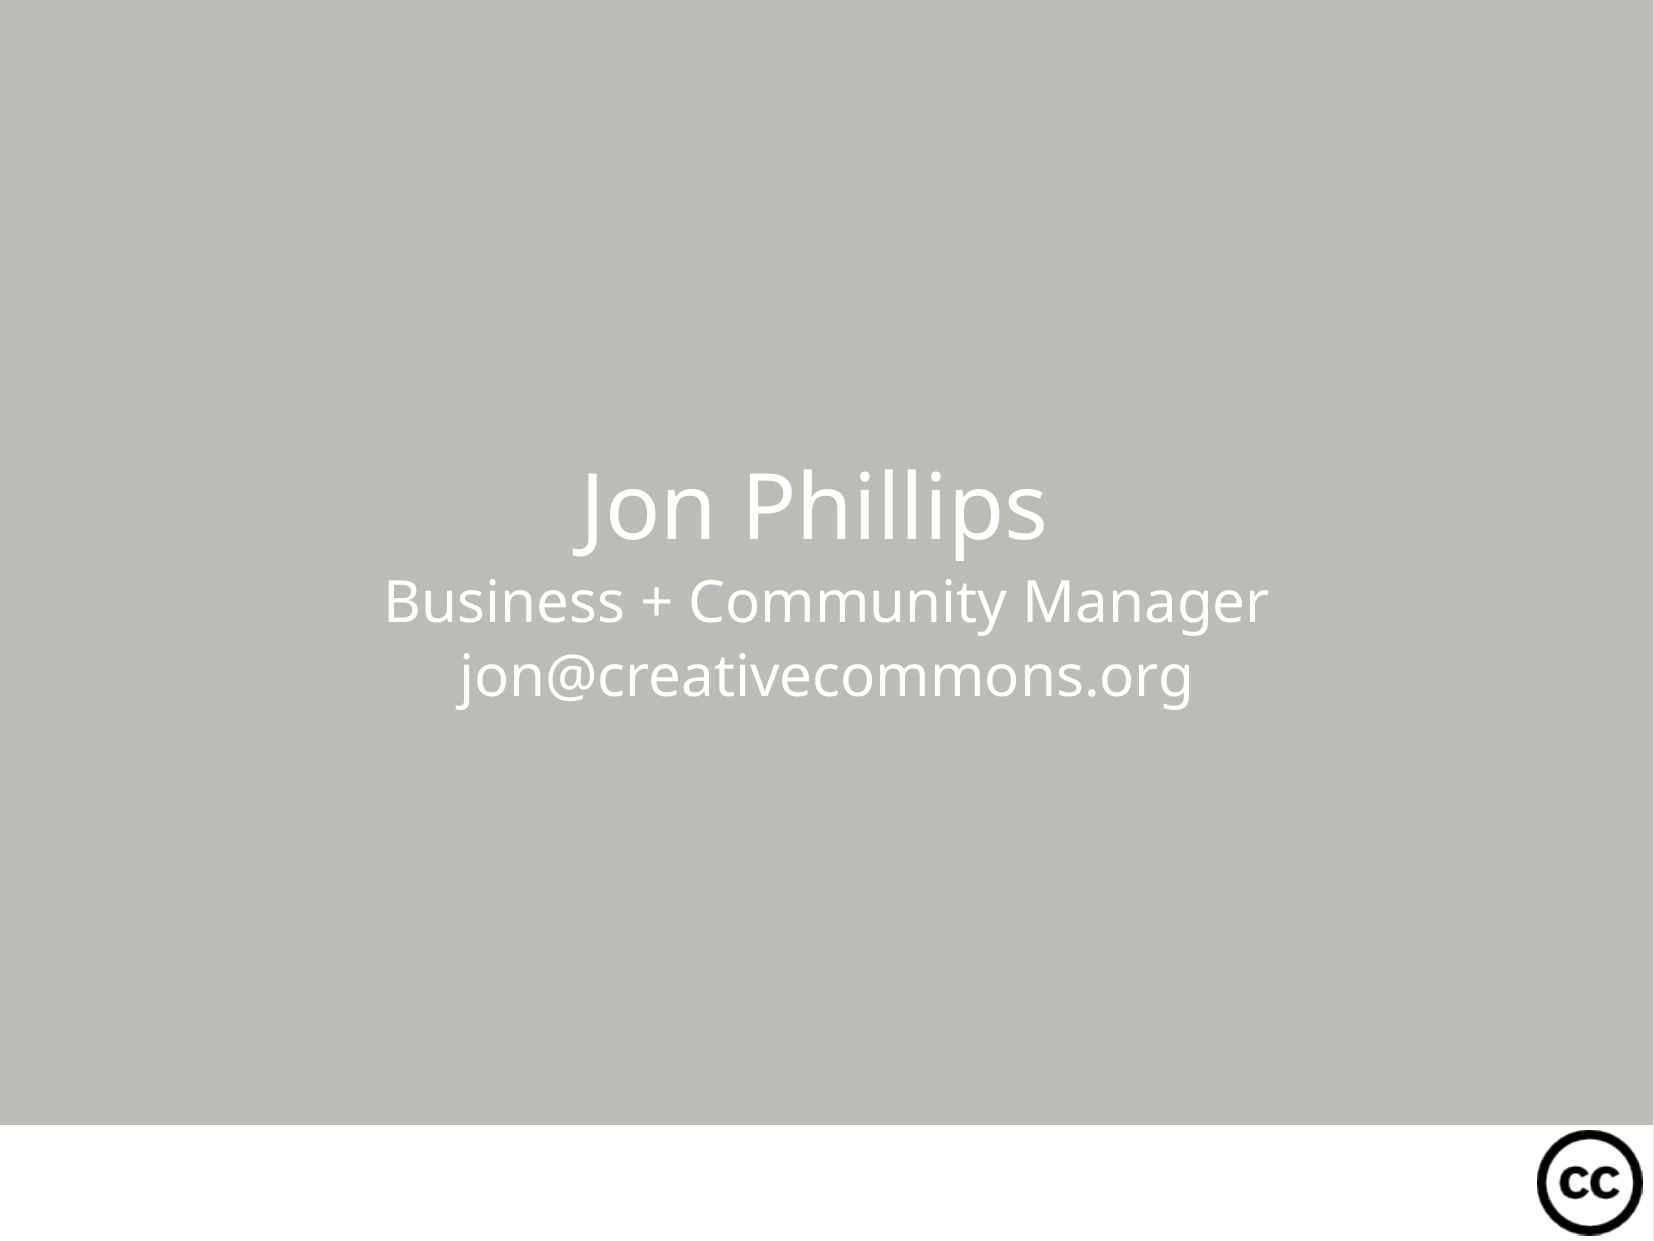

# Jon Phillips Business + Community Manager jon@creativecommons.org